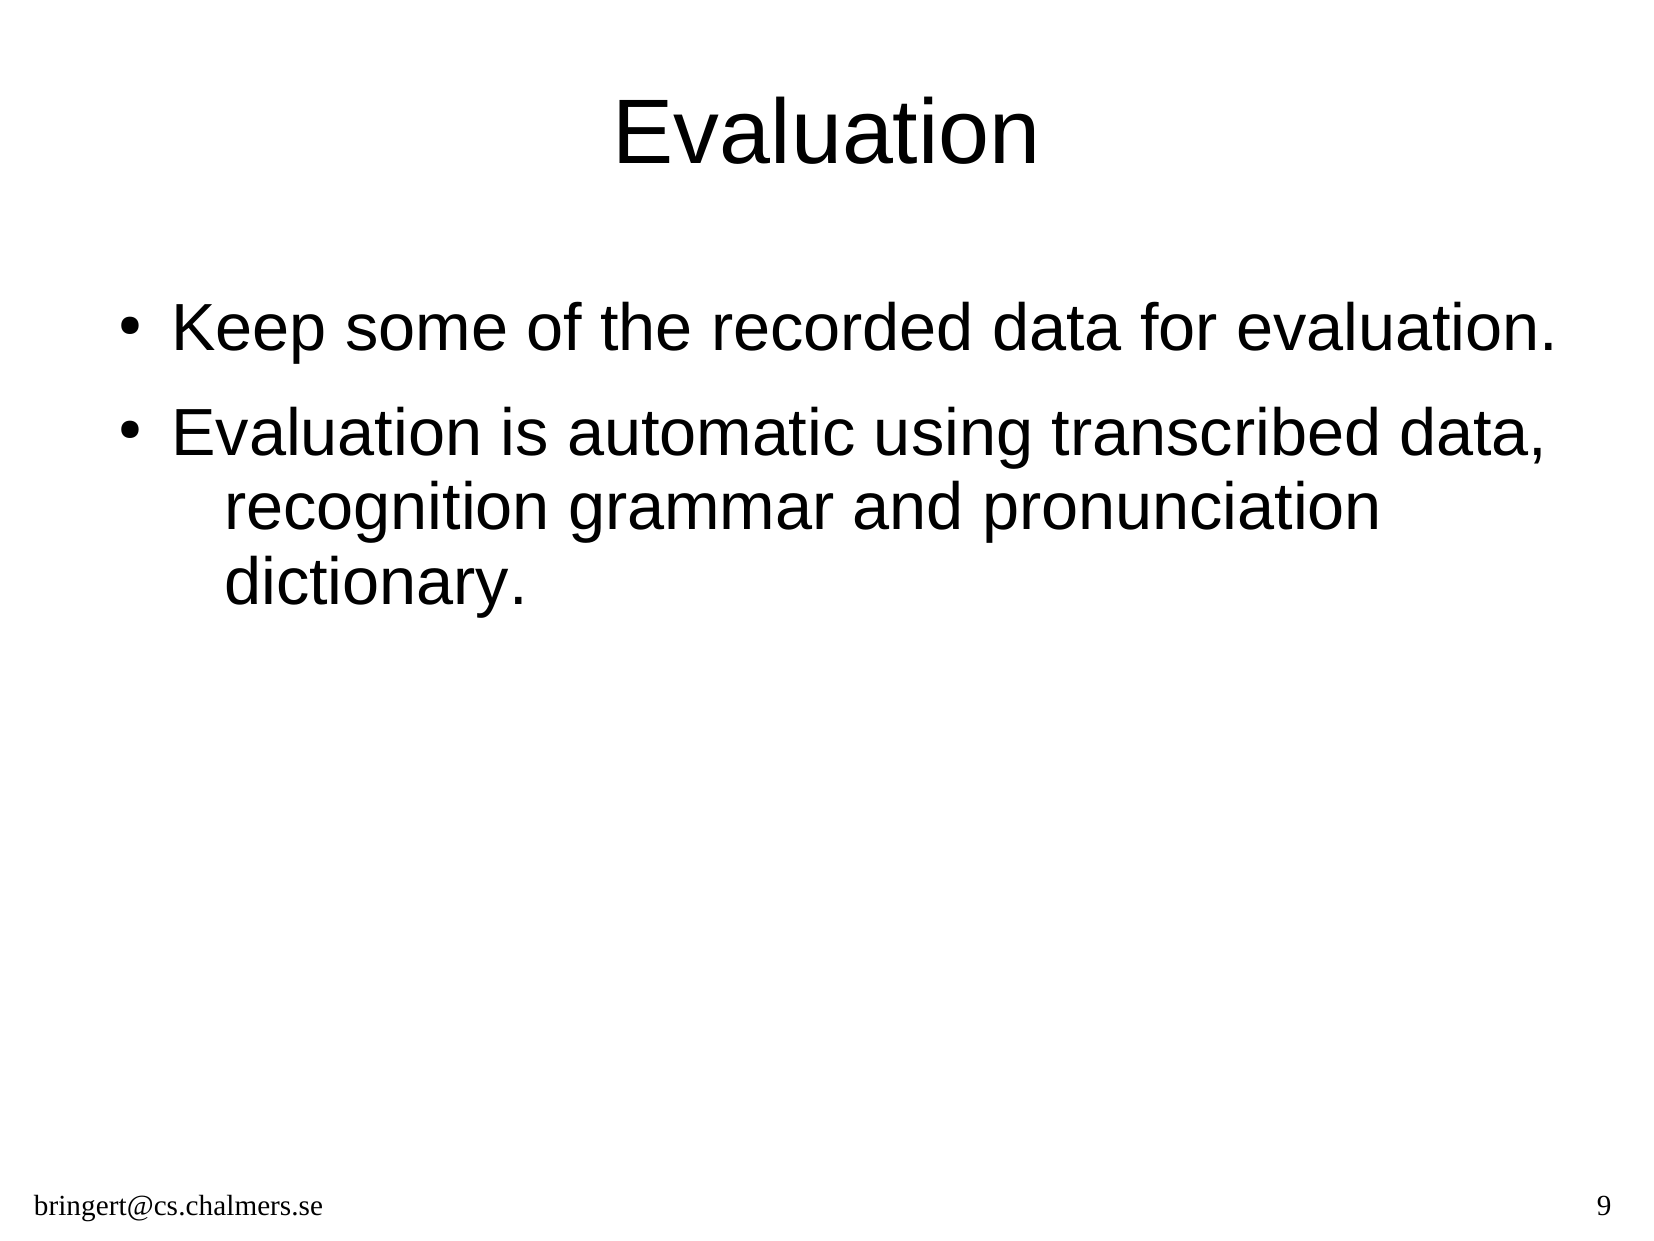

# Evaluation
Keep some of the recorded data for evaluation.
Evaluation is automatic using transcribed data, recognition grammar and pronunciation dictionary.
bringert@cs.chalmers.se
9